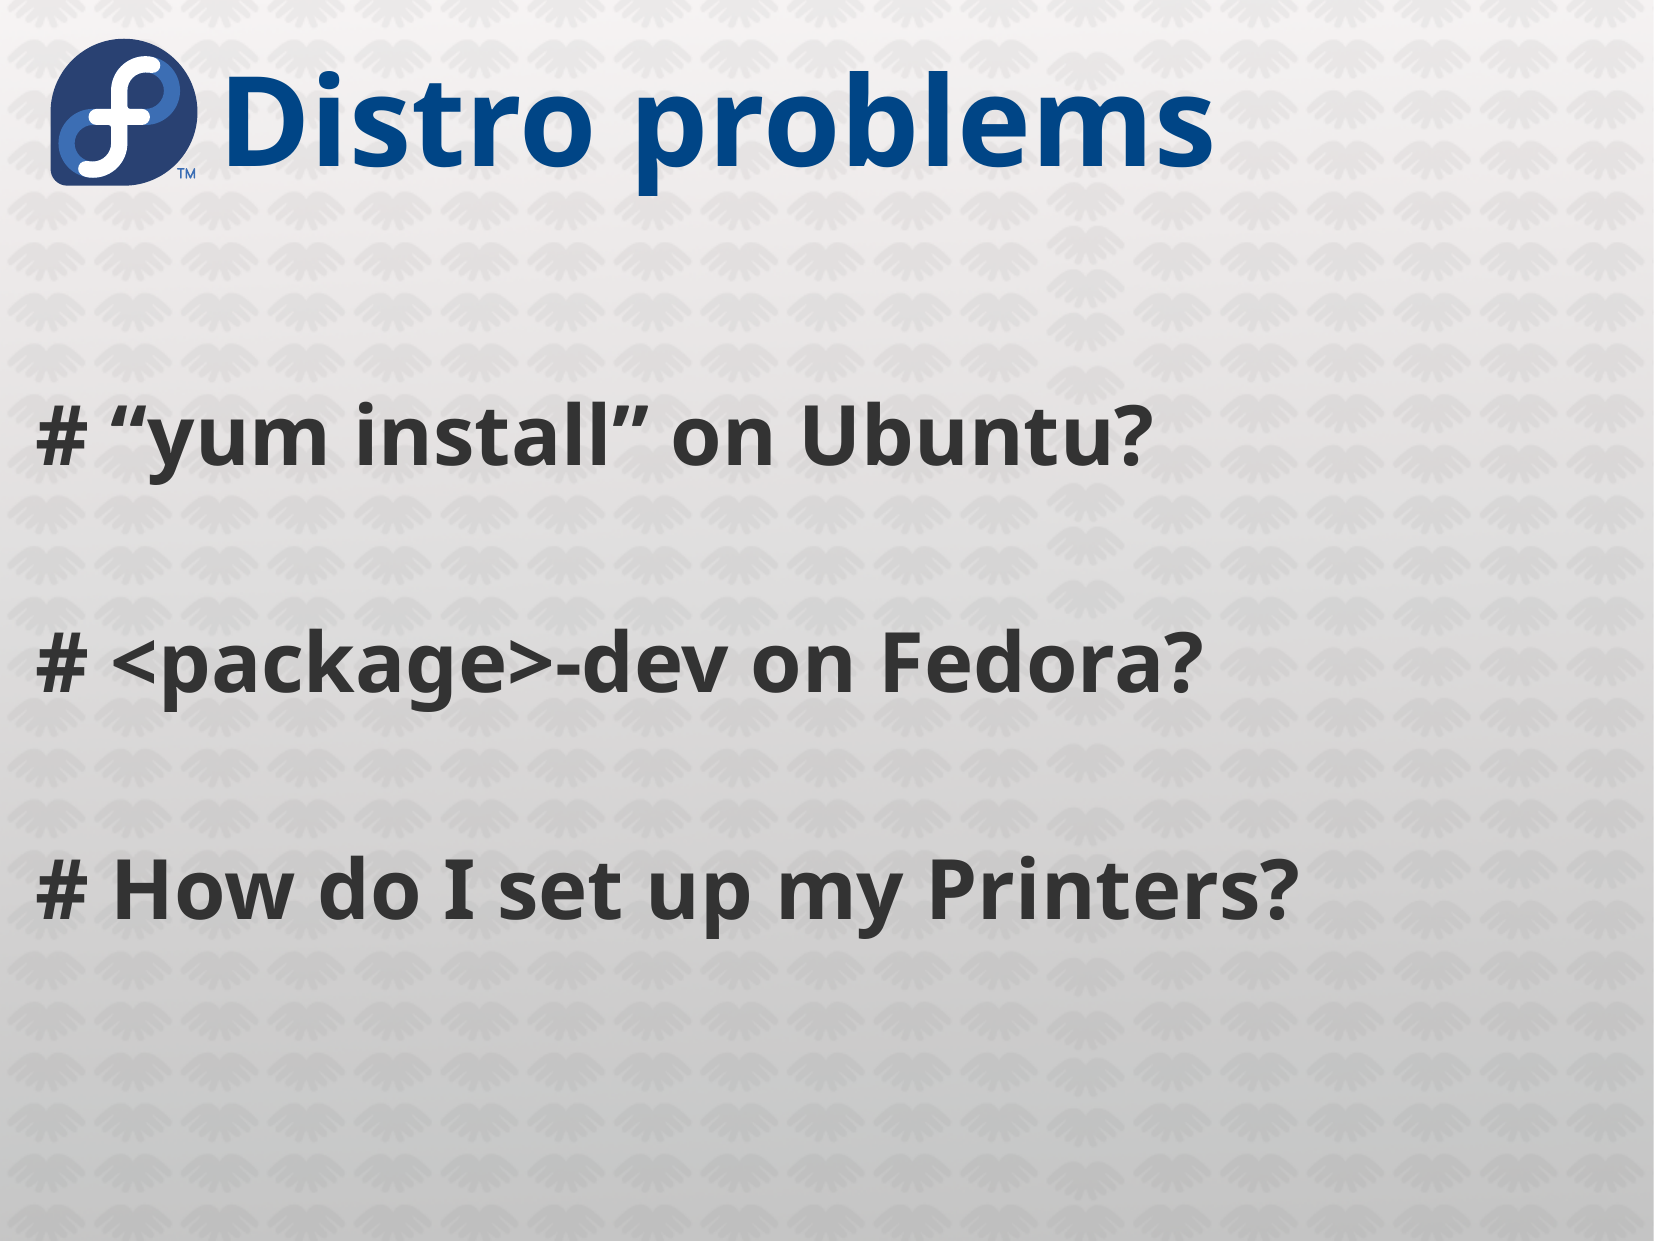

# Distro problems
# “yum install” on Ubuntu?
# <package>-dev on Fedora?
# How do I set up my Printers?